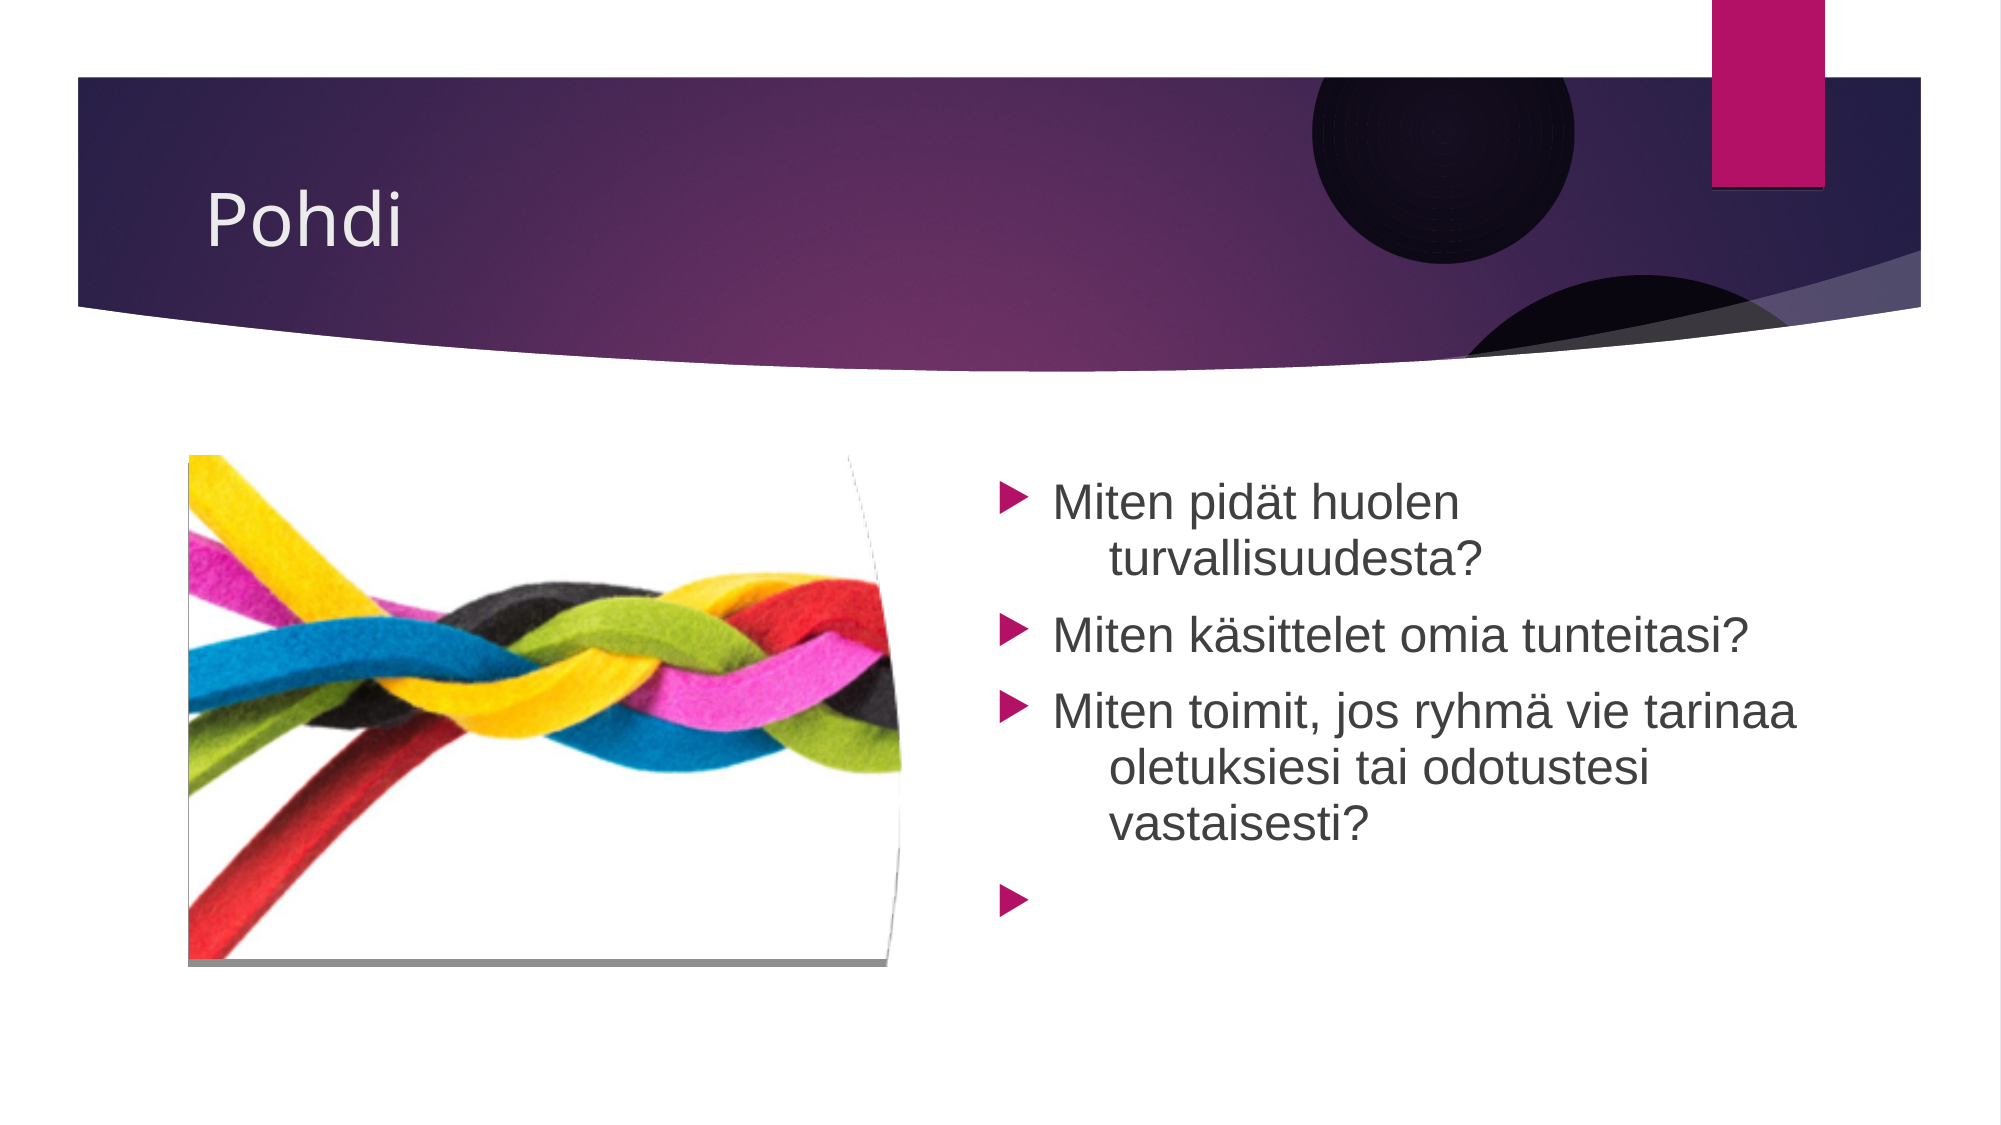

# Pohdi
Miten pidät huolen turvallisuudesta?
Miten käsittelet omia tunteitasi?
Miten toimit, jos ryhmä vie tarinaa oletuksiesi tai odotustesi vastaisesti?